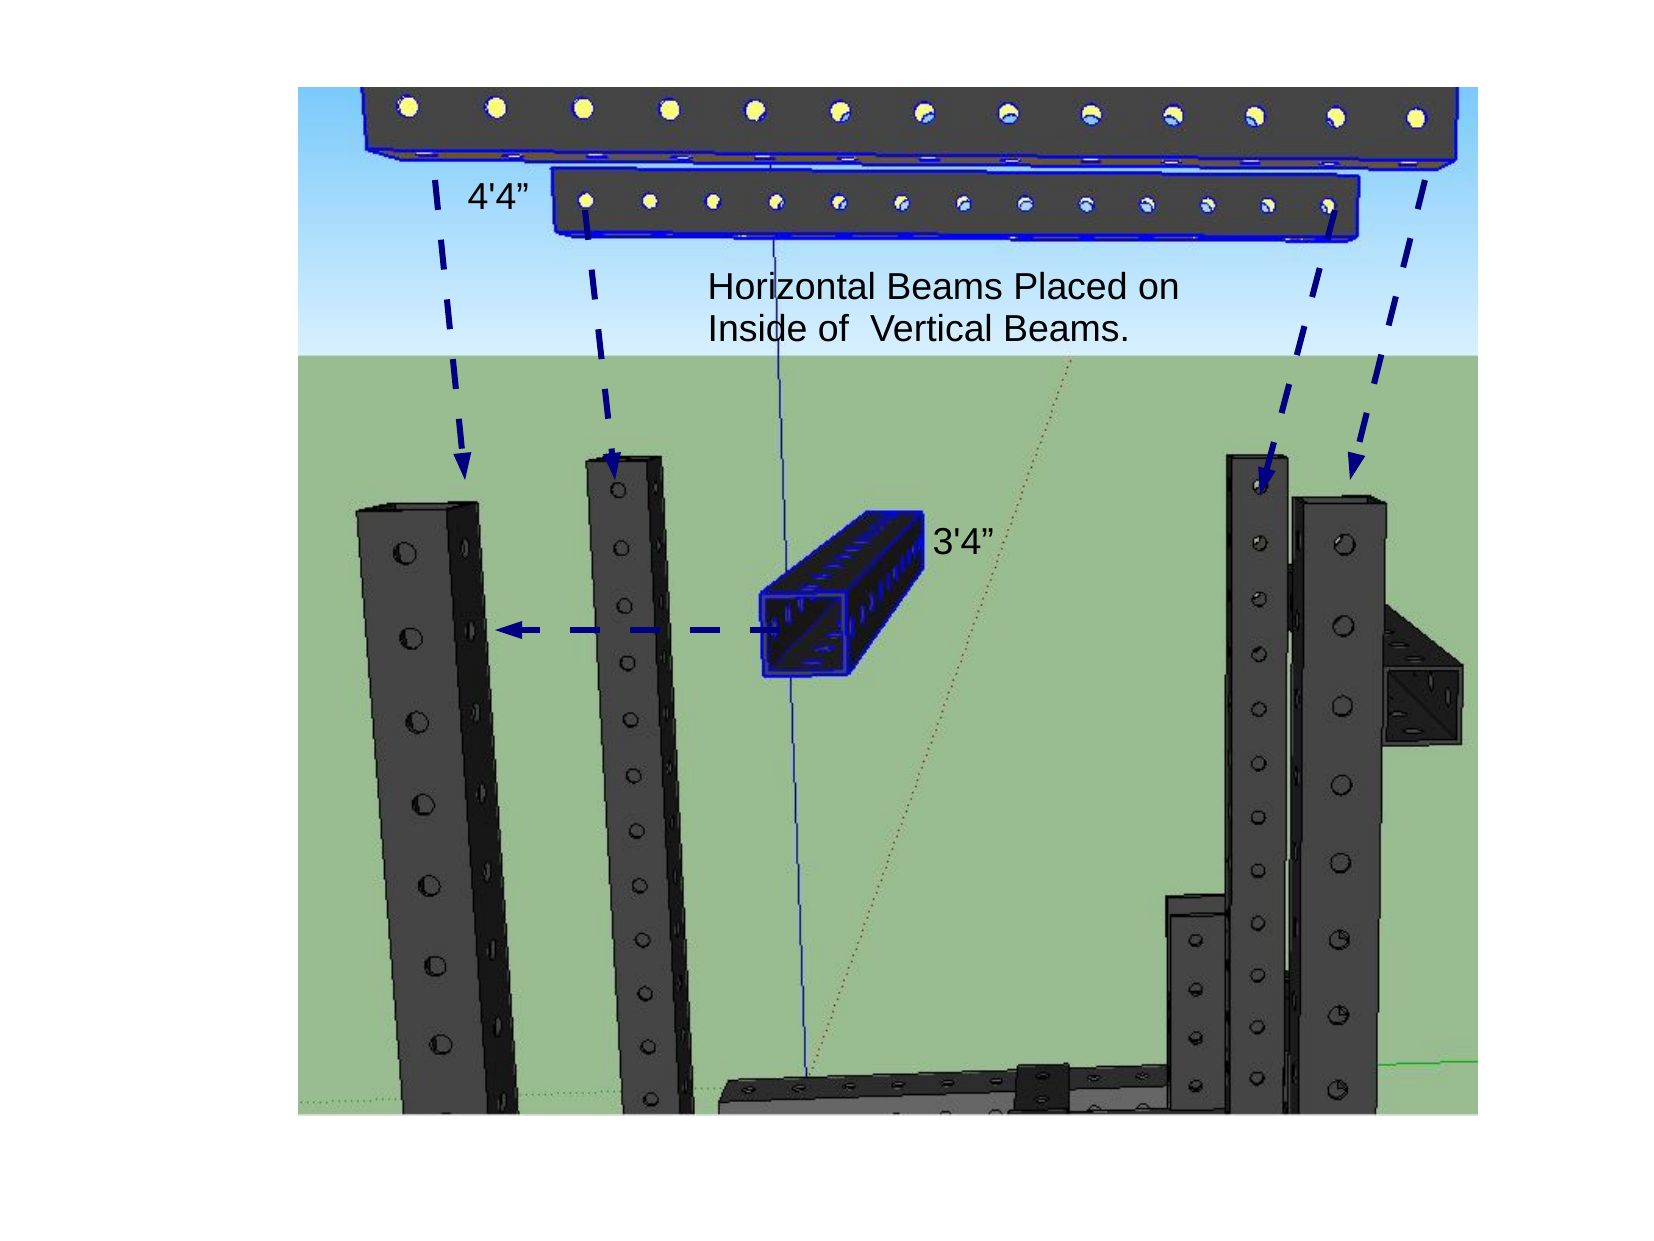

4'4”
Horizontal Beams Placed on Inside of Vertical Beams.
3'4”